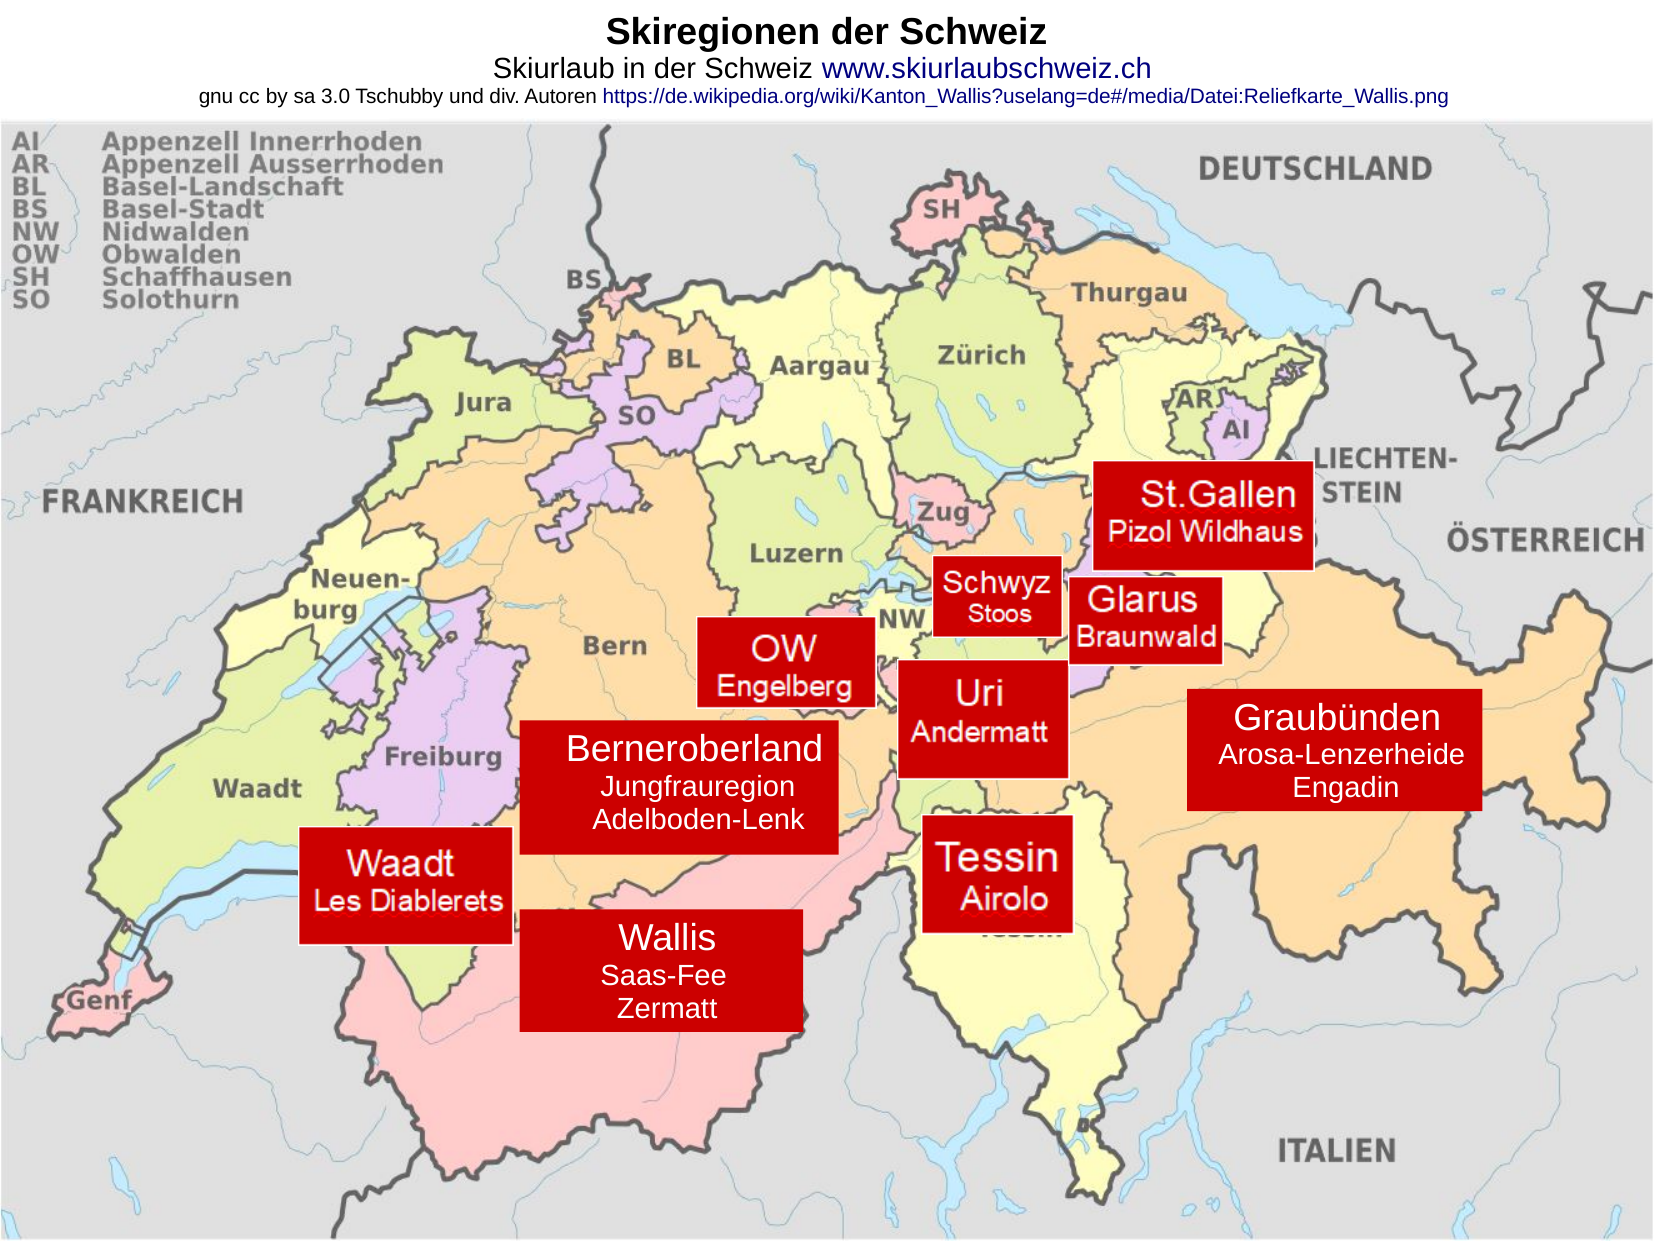

# Skiregionen der Schweiz Skiurlaub in der Schweiz www.skiurlaubschweiz.ch gnu cc by sa 3.0 Tschubby und div. Autoren https://de.wikipedia.org/wiki/Kanton_Wallis?uselang=de#/media/Datei:Reliefkarte_Wallis.png
 Graubünden
 Arosa-Lenzerheide
 Engadin
 Berneroberland
 Jungfrauregion
 Adelboden-Lenk
 Wallis
 Saas-Fee
 Zermatt